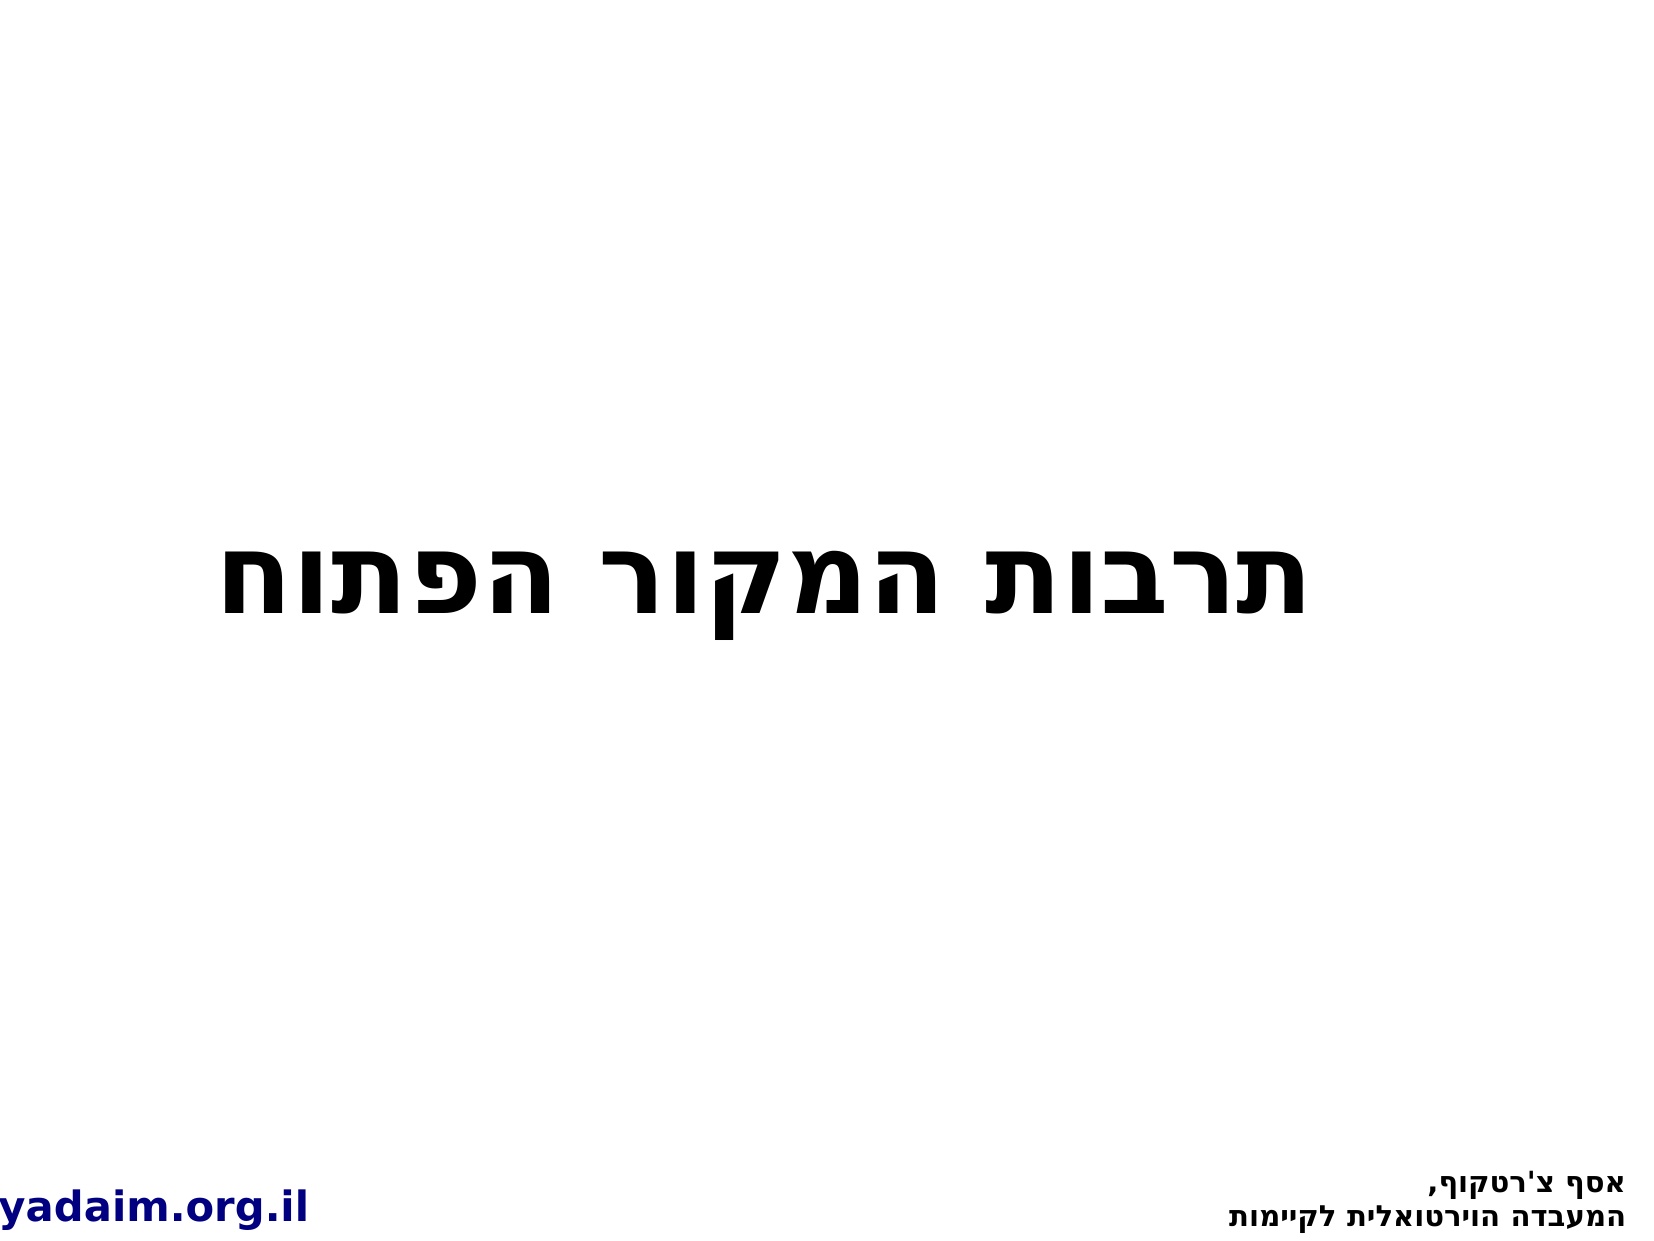

תרבות המקור הפתוח
אסף צ'רטקוף,
המעבדה הוירטואלית לקיימות
bayadaim.org.il